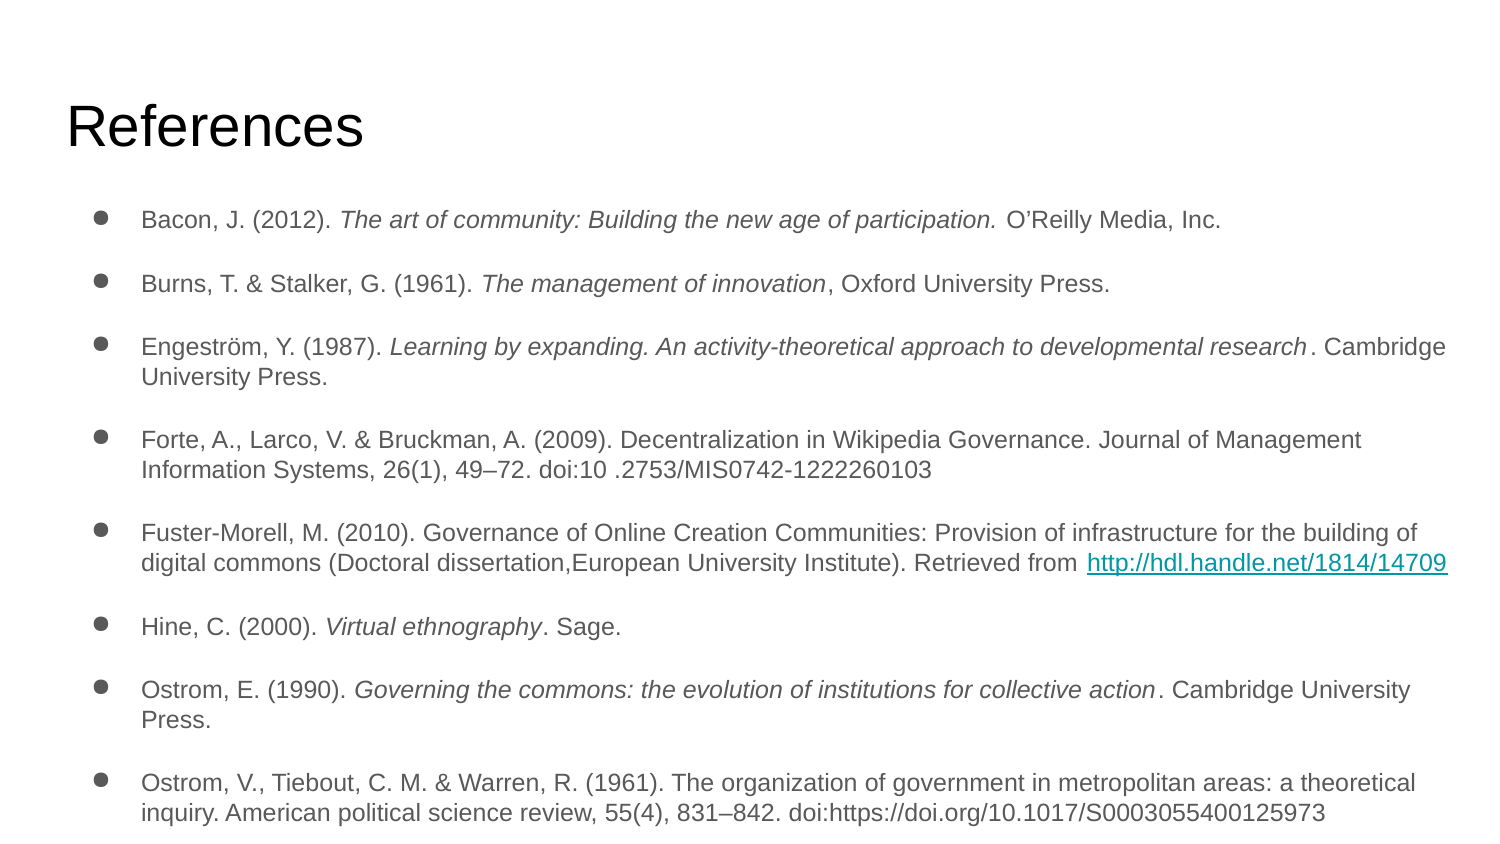

# References
Bacon, J. (2012). The art of community: Building the new age of participation. O’Reilly Media, Inc.
Burns, T. & Stalker, G. (1961). The management of innovation, Oxford University Press.
Engeström, Y. (1987). Learning by expanding. An activity-theoretical approach to developmental research. Cambridge University Press.
Forte, A., Larco, V. & Bruckman, A. (2009). Decentralization in Wikipedia Governance. Journal of Management Information Systems, 26(1), 49–72. doi:10 .2753/MIS0742-1222260103
Fuster-Morell, M. (2010). Governance of Online Creation Communities: Provision of infrastructure for the building of digital commons (Doctoral dissertation,European University Institute). Retrieved from http://hdl.handle.net/1814/14709
Hine, C. (2000). Virtual ethnography. Sage.
Ostrom, E. (1990). Governing the commons: the evolution of institutions for collective action. Cambridge University Press.
Ostrom, V., Tiebout, C. M. & Warren, R. (1961). The organization of government in metropolitan areas: a theoretical inquiry. American political science review, 55(4), 831–842. doi:https://doi.org/10.1017/S0003055400125973
Viégas, F. B., Wattenberg, M. & McKeon, M. M. (2007). The Hidden Order of Wikipedia. Online Communities and Social Computing: Second International Conference, OCSC 2007, held as part of HCI International 2007, Beijing, China, July 22-27, 2007, Springer, 445–454. doi:10.1007/978-3-540-73257-0 49
Vygotsky, L. (1978). Mind in Society: The Development of Higher Psychological Processes. Harvard University Press.